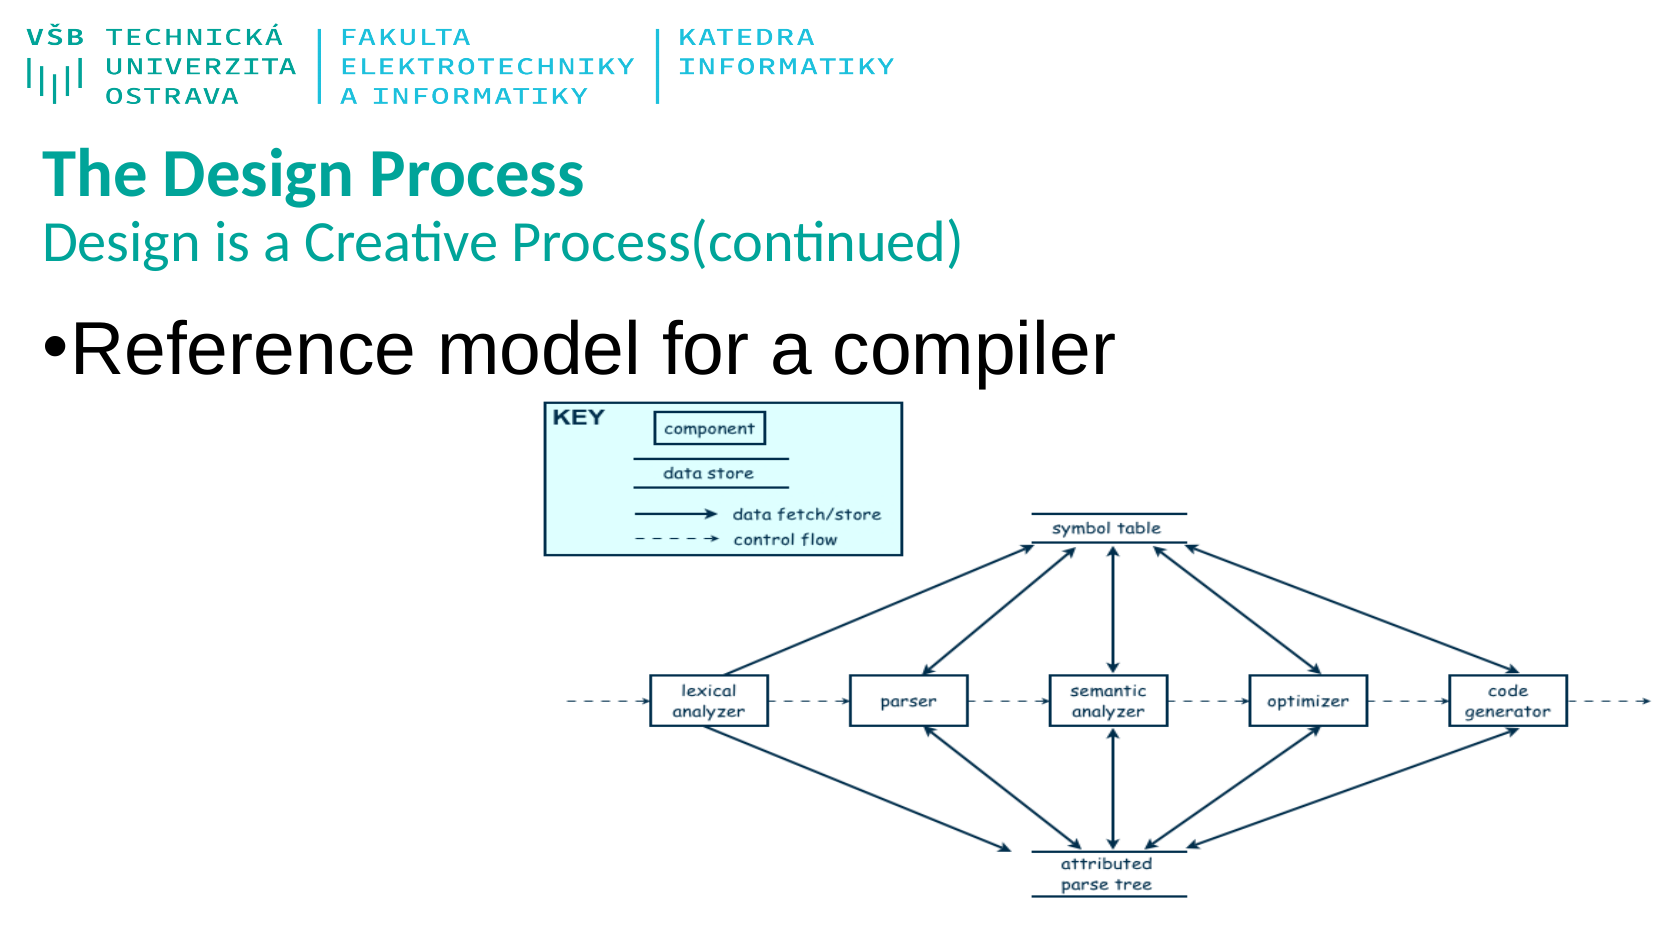

# The Design Process Design is a Creative Process(continued)
Reference model for a compiler